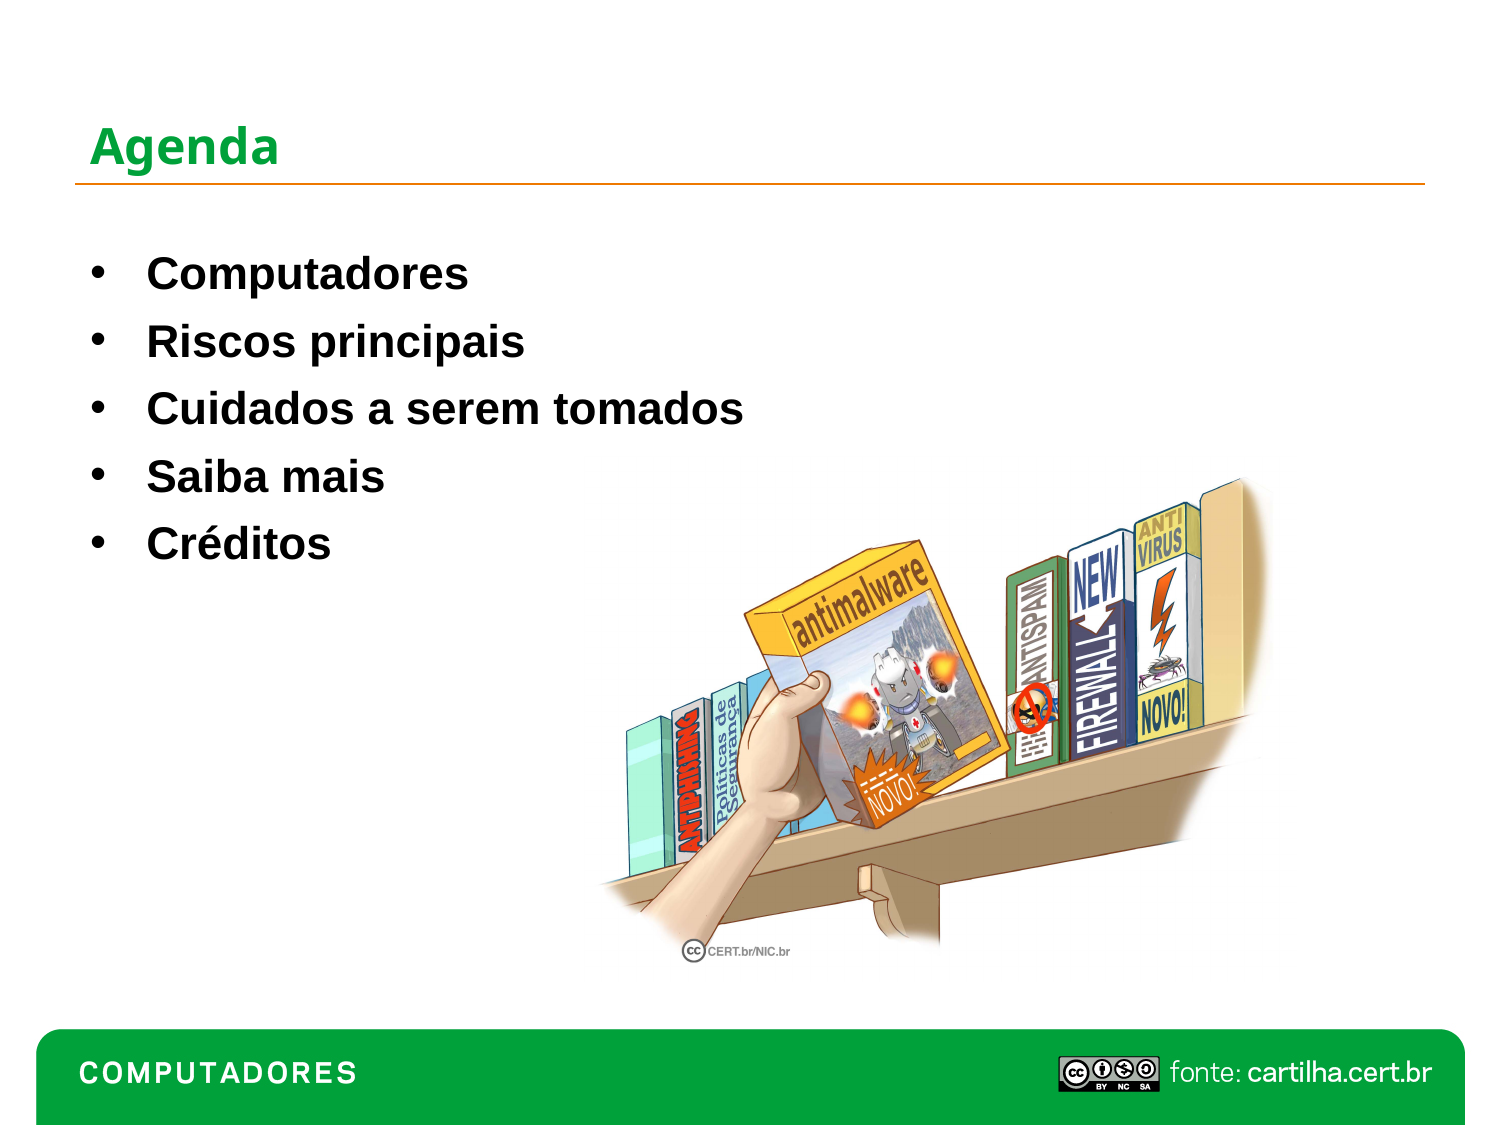

Agenda
# Computadores
Riscos principais
Cuidados a serem tomados
Saiba mais
Créditos